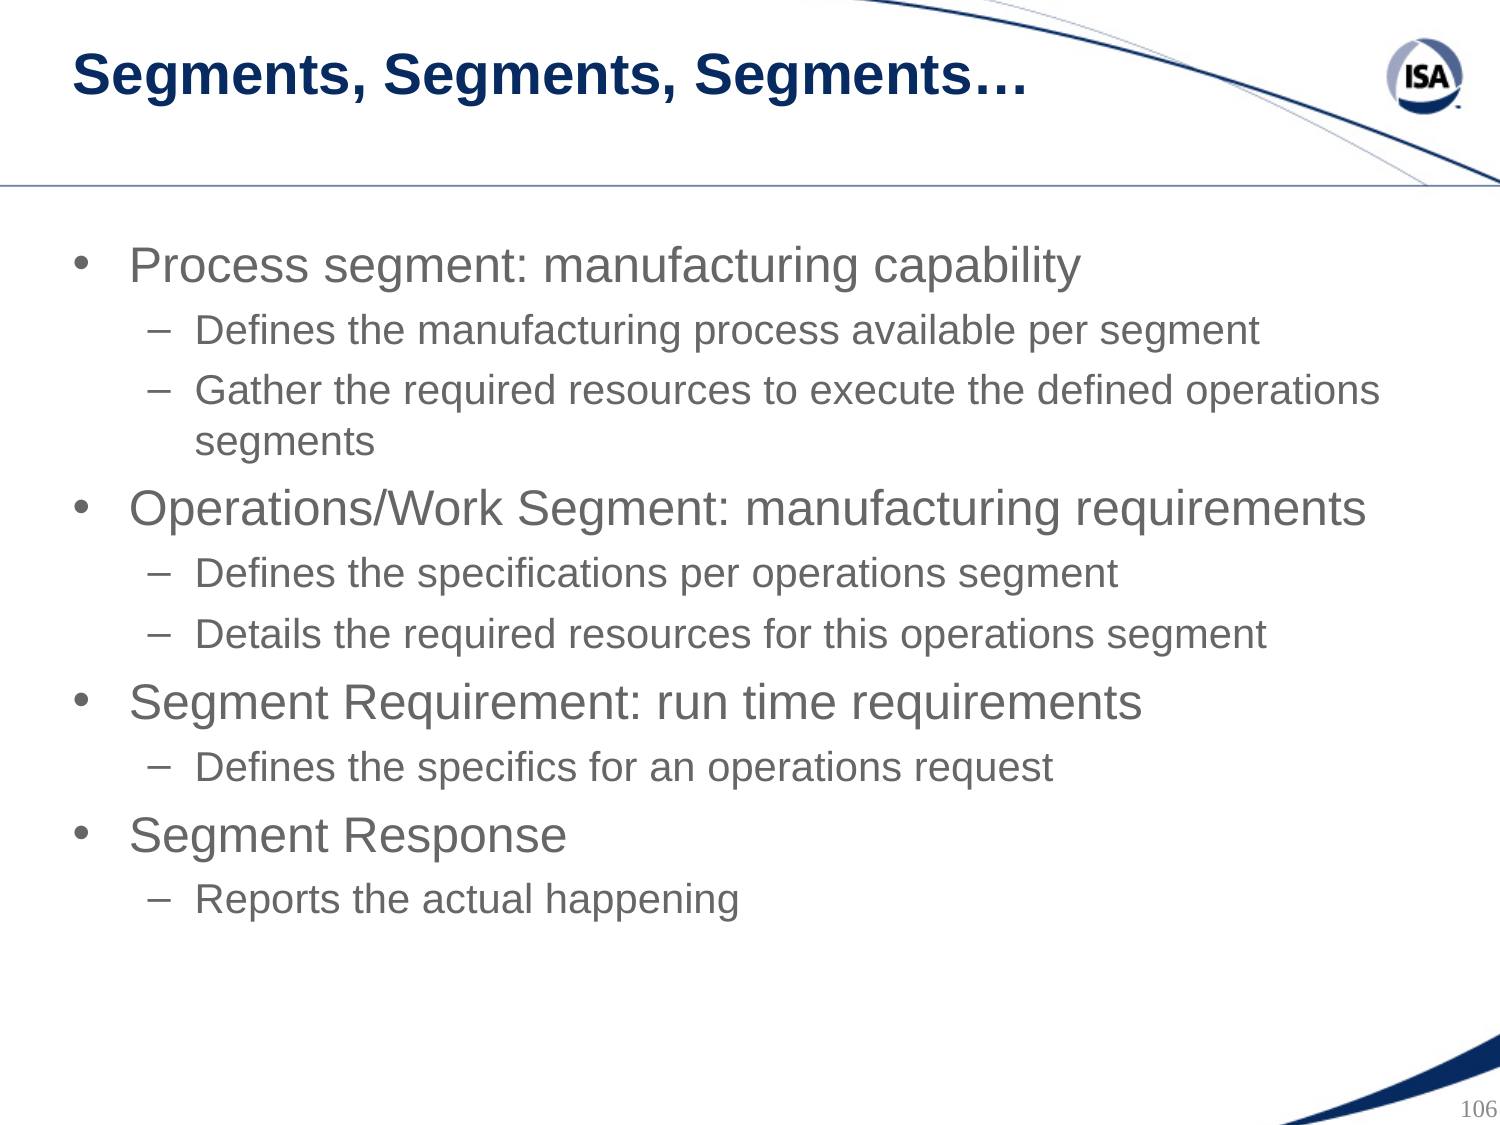

# Segments, Segments, Segments…
Process segment: manufacturing capability
Defines the manufacturing process available per segment
Gather the required resources to execute the defined operations segments
Operations/Work Segment: manufacturing requirements
Defines the specifications per operations segment
Details the required resources for this operations segment
Segment Requirement: run time requirements
Defines the specifics for an operations request
Segment Response
Reports the actual happening